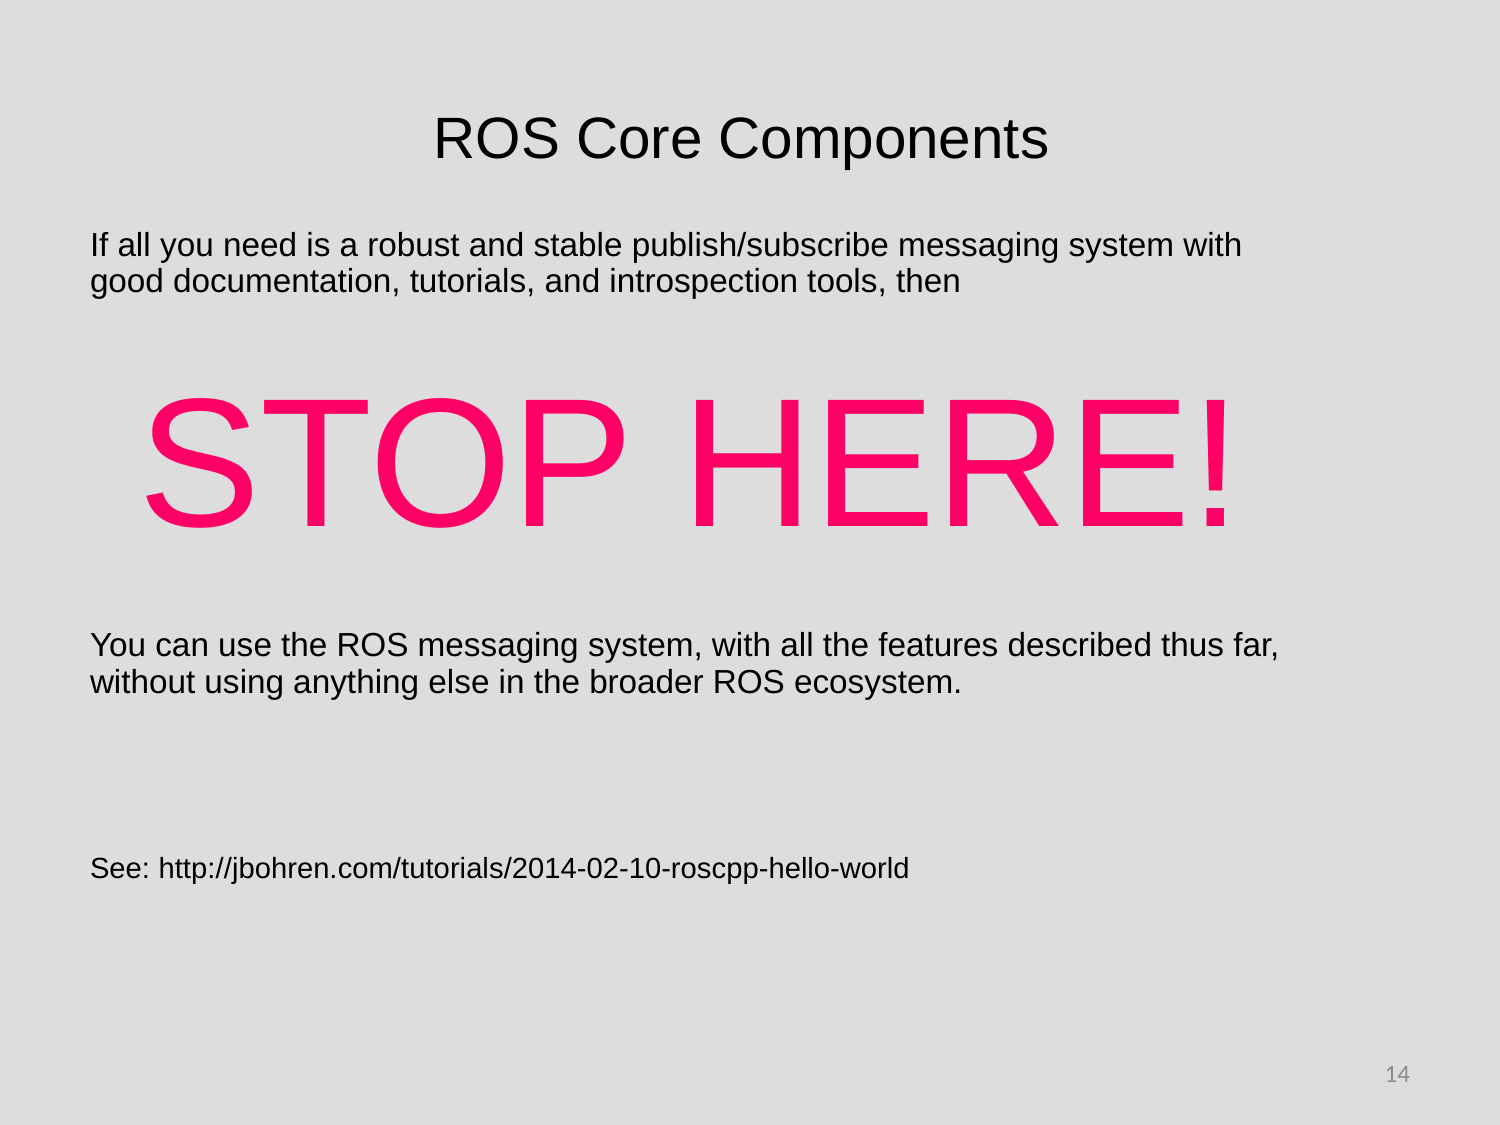

# ROS Core Components
If all you need is a robust and stable publish/subscribe messaging system with good documentation, tutorials, and introspection tools, then
STOP HERE!
You can use the ROS messaging system, with all the features described thus far, without using anything else in the broader ROS ecosystem.
See: http://jbohren.com/tutorials/2014-02-10-roscpp-hello-world
Oct 9, 2017
14